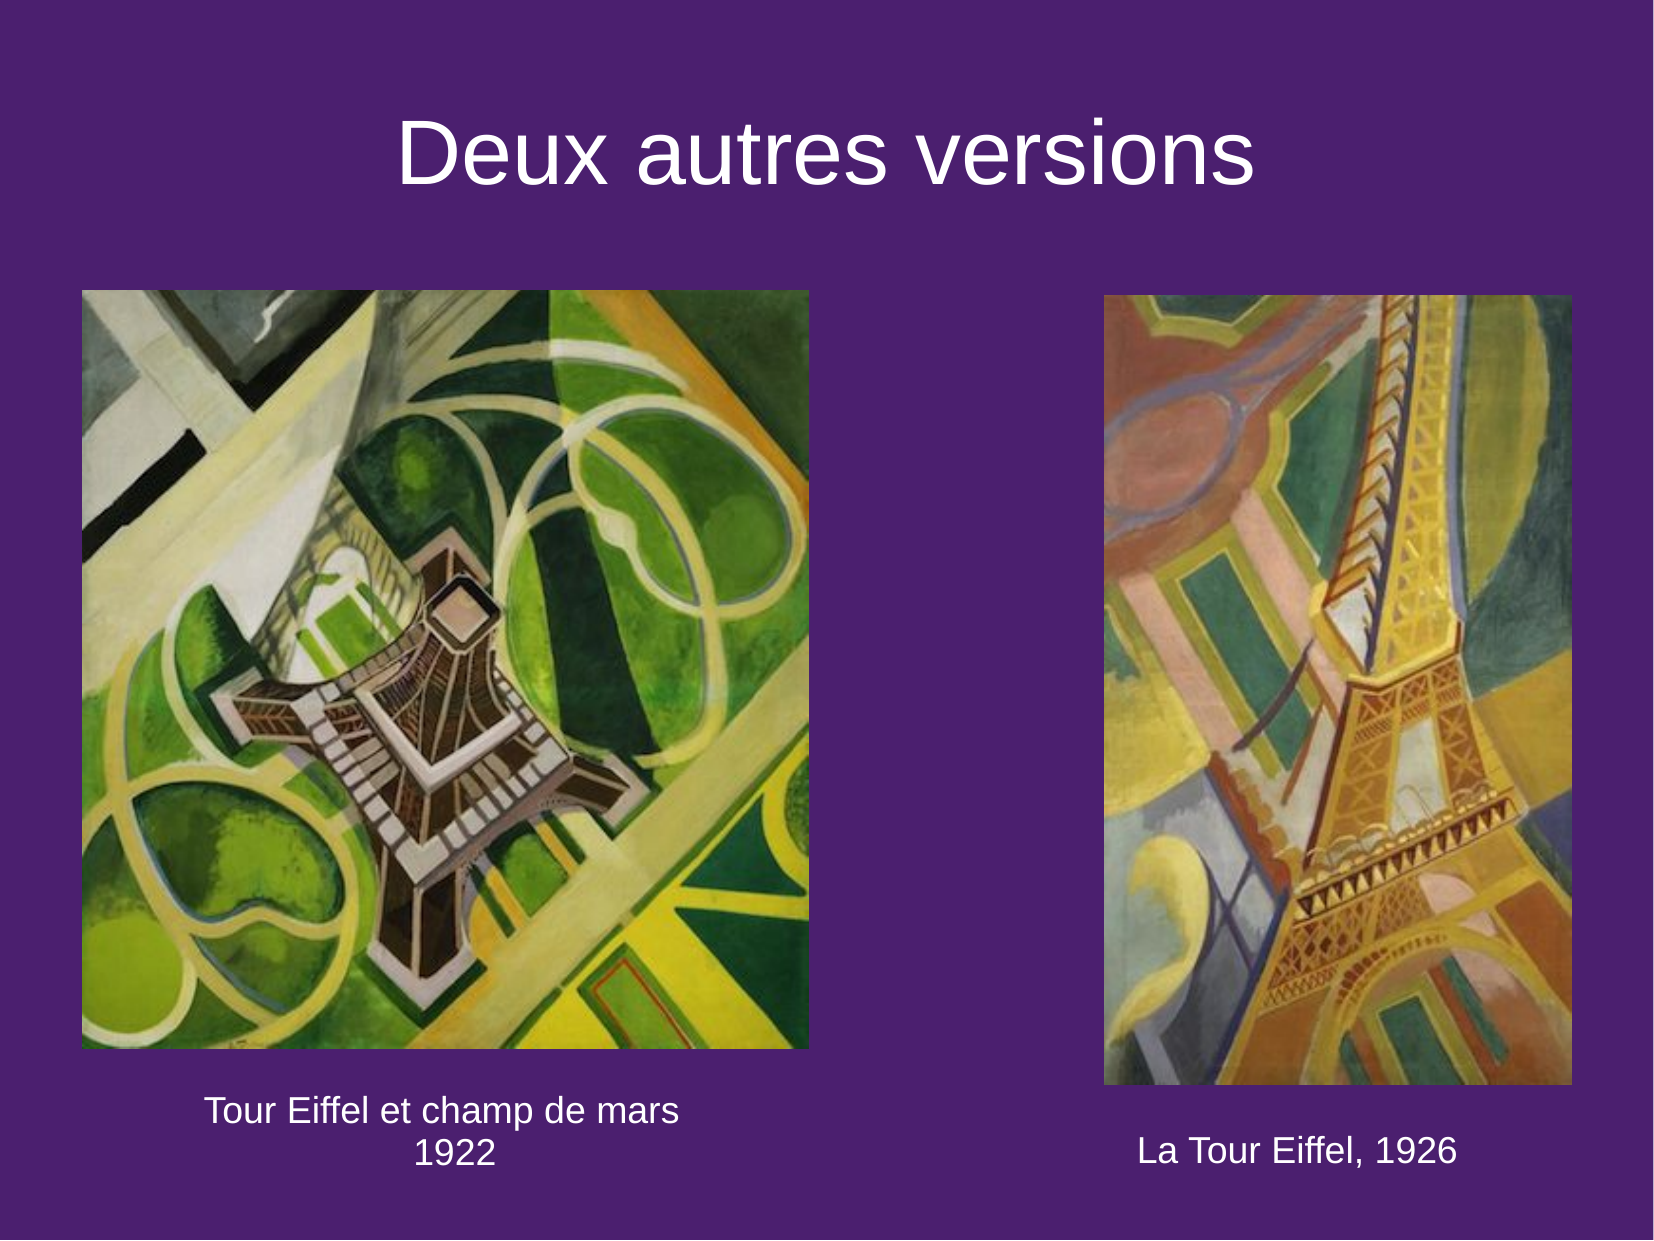

# Deux autres versions
Tour Eiffel et champ de mars
1922
La Tour Eiffel, 1926